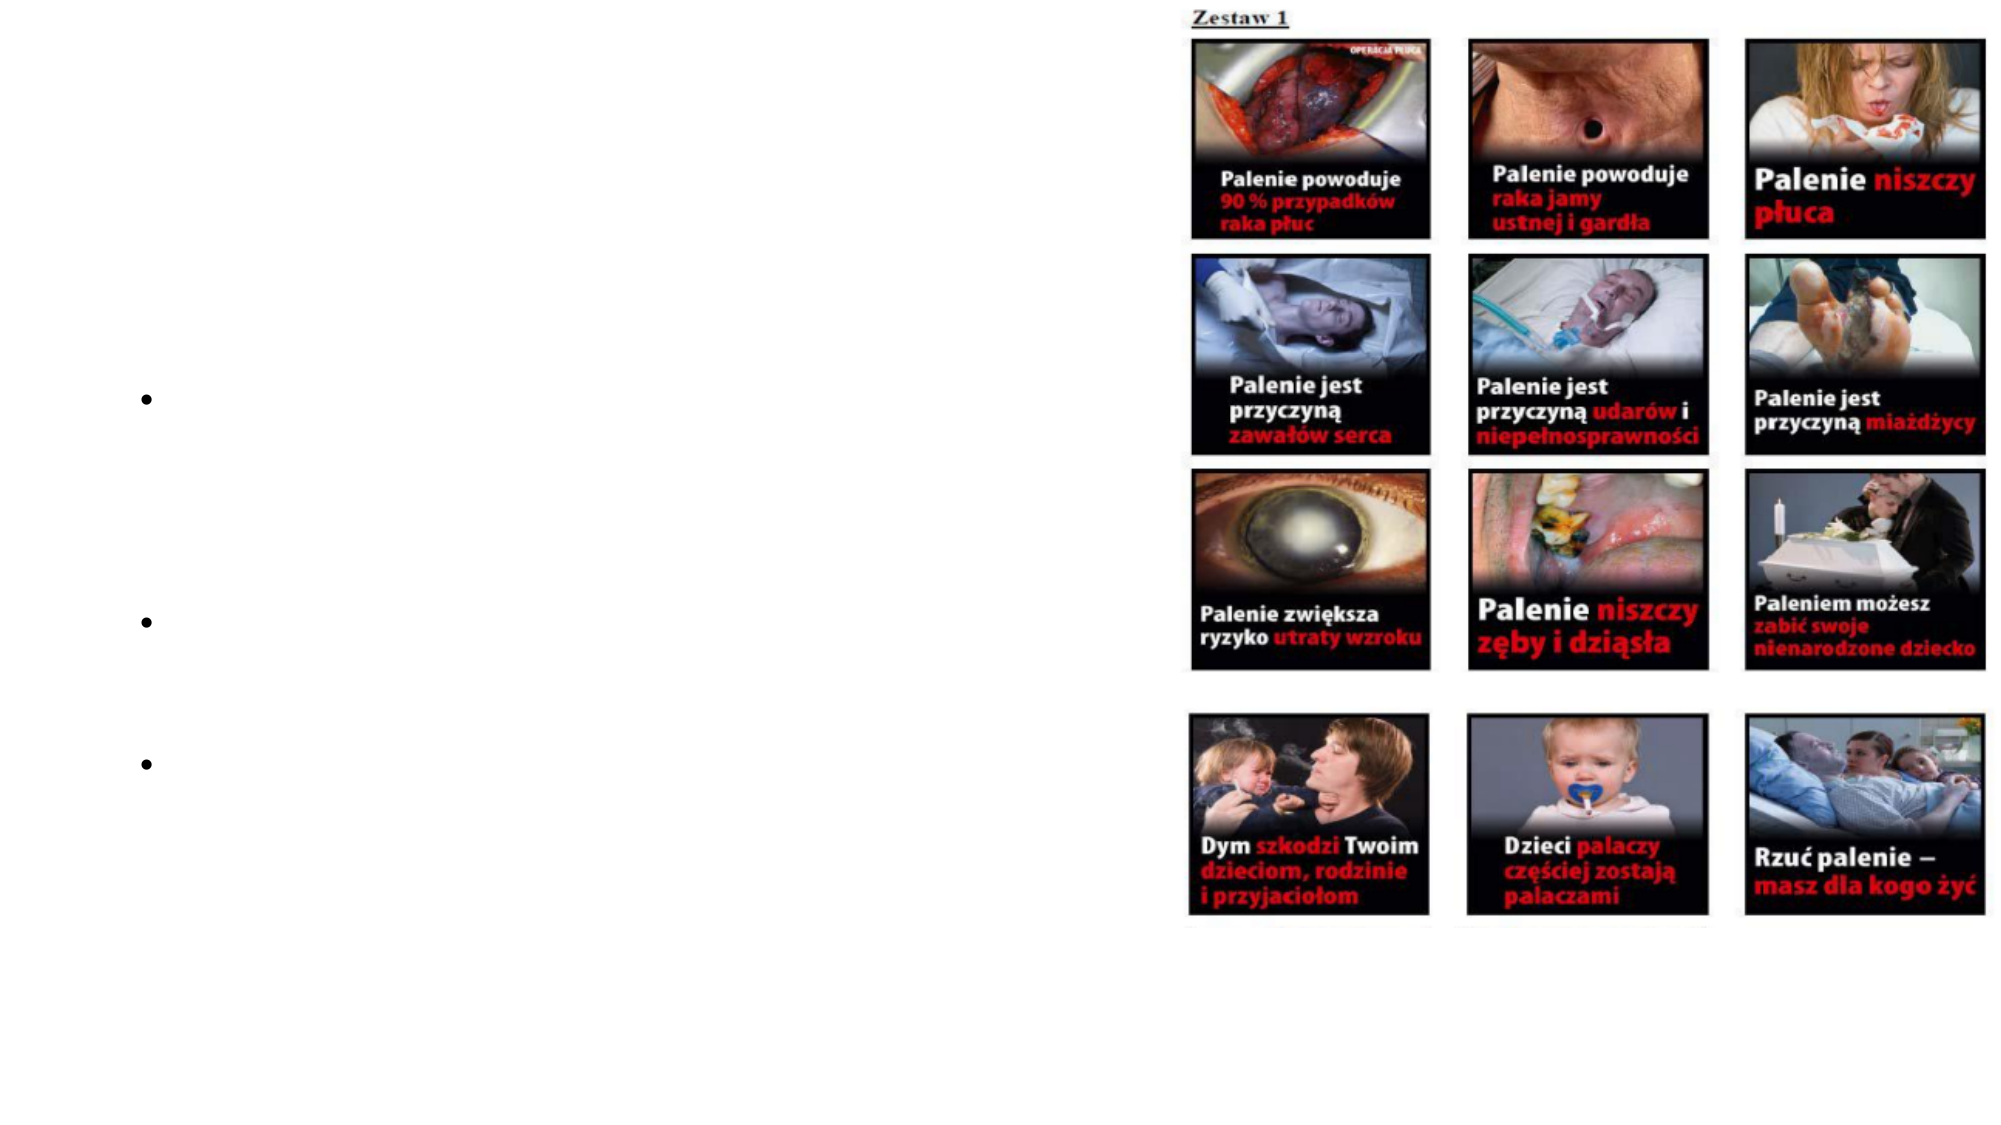

# Warto wiedzieć!
Pomimo, iż palenie papierosów w miejscach publicznych jest zakazane to wiele osób marginalizuje to prawo, lecz kara jaka może spotkać delikwenta, który się nie stosuje do tego przepisu to nawet 500zł.
Palenie nowatorskich wyrobów tytoniowych (tudzież skrętów) jest według ustawy z dnia 9 listopada 1995 zakazane prawnie.
Na papierosach zawsze widnieją znaczki lub ostrzeżenia  zniechęcające potencjalnego nabywcę. (przykład ilustracja obok)